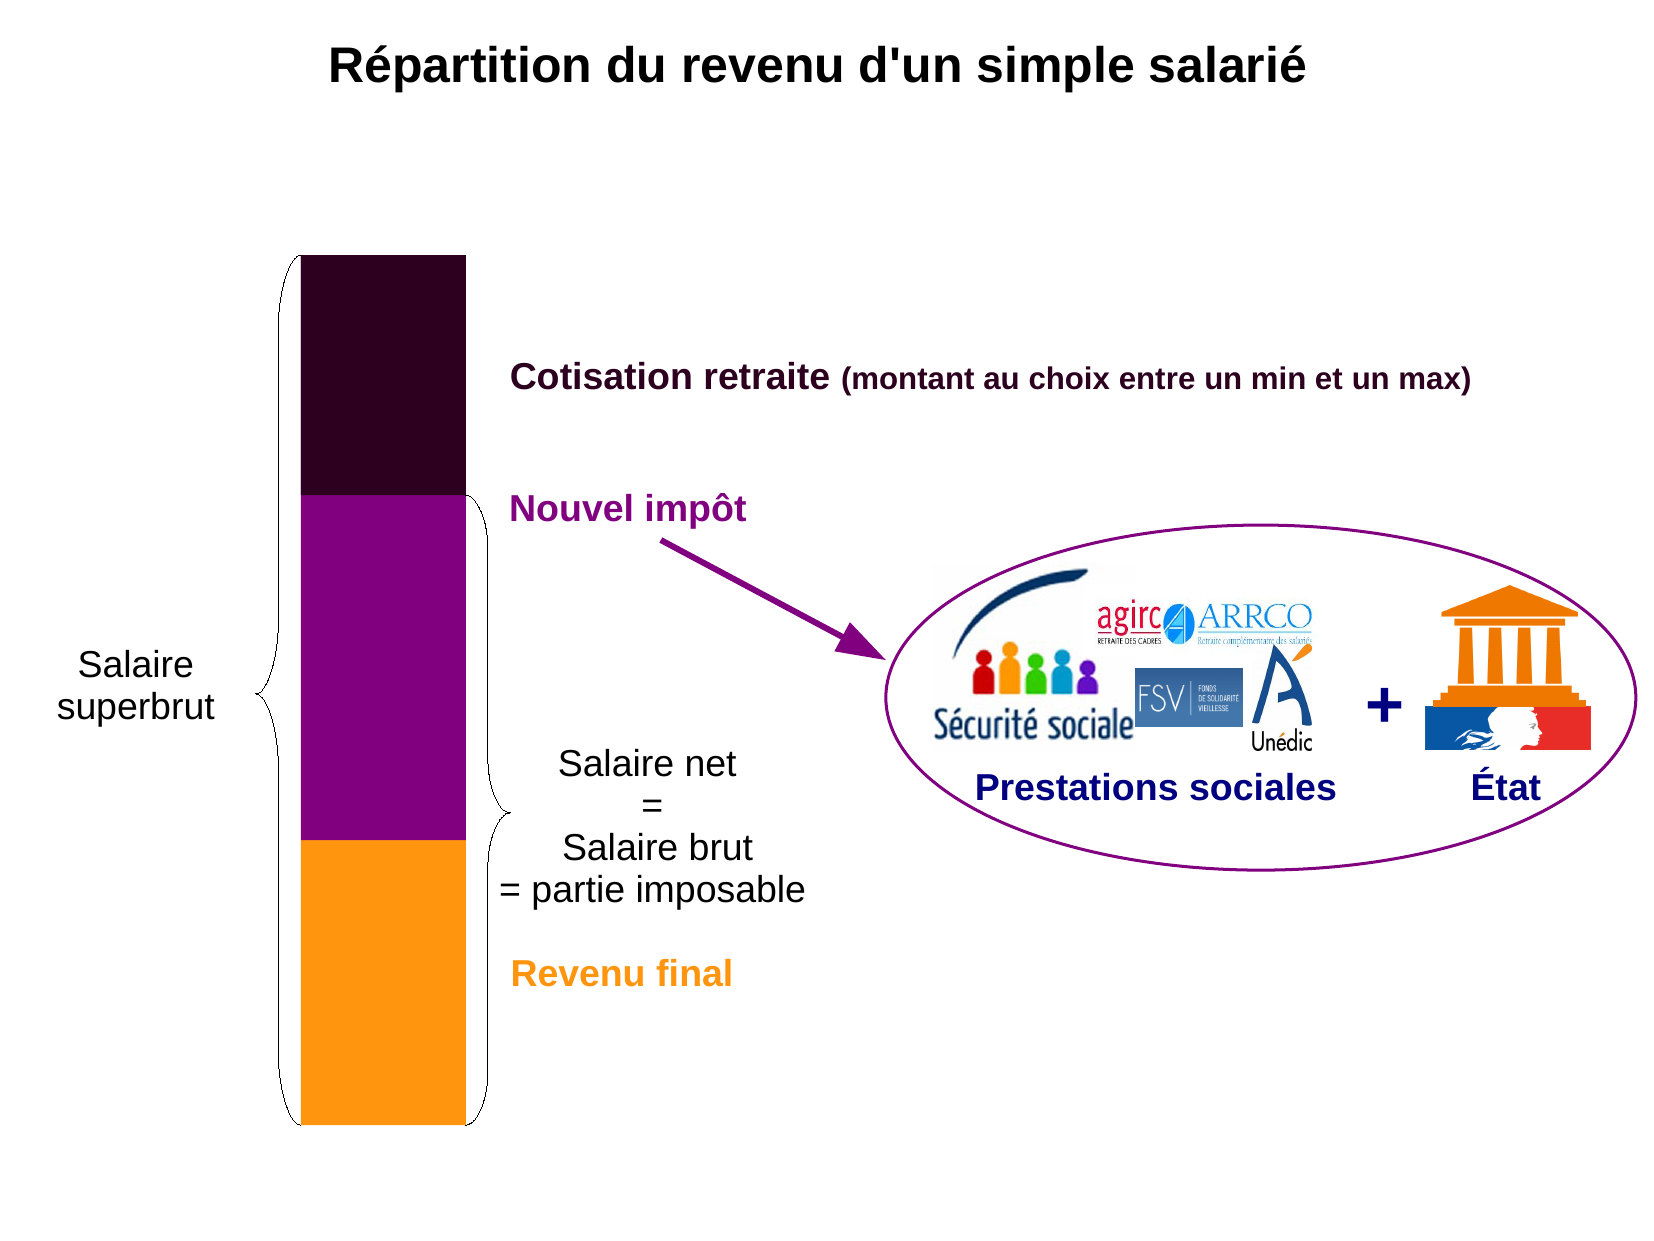

Répartition du revenu d'un simple salarié
Cotisation retraite (montant au choix entre un min et un max)
Nouvel impôt
Salaire superbrut
+
Salaire net
=
 Salaire brut
= partie imposable
Prestations sociales
État
Revenu final